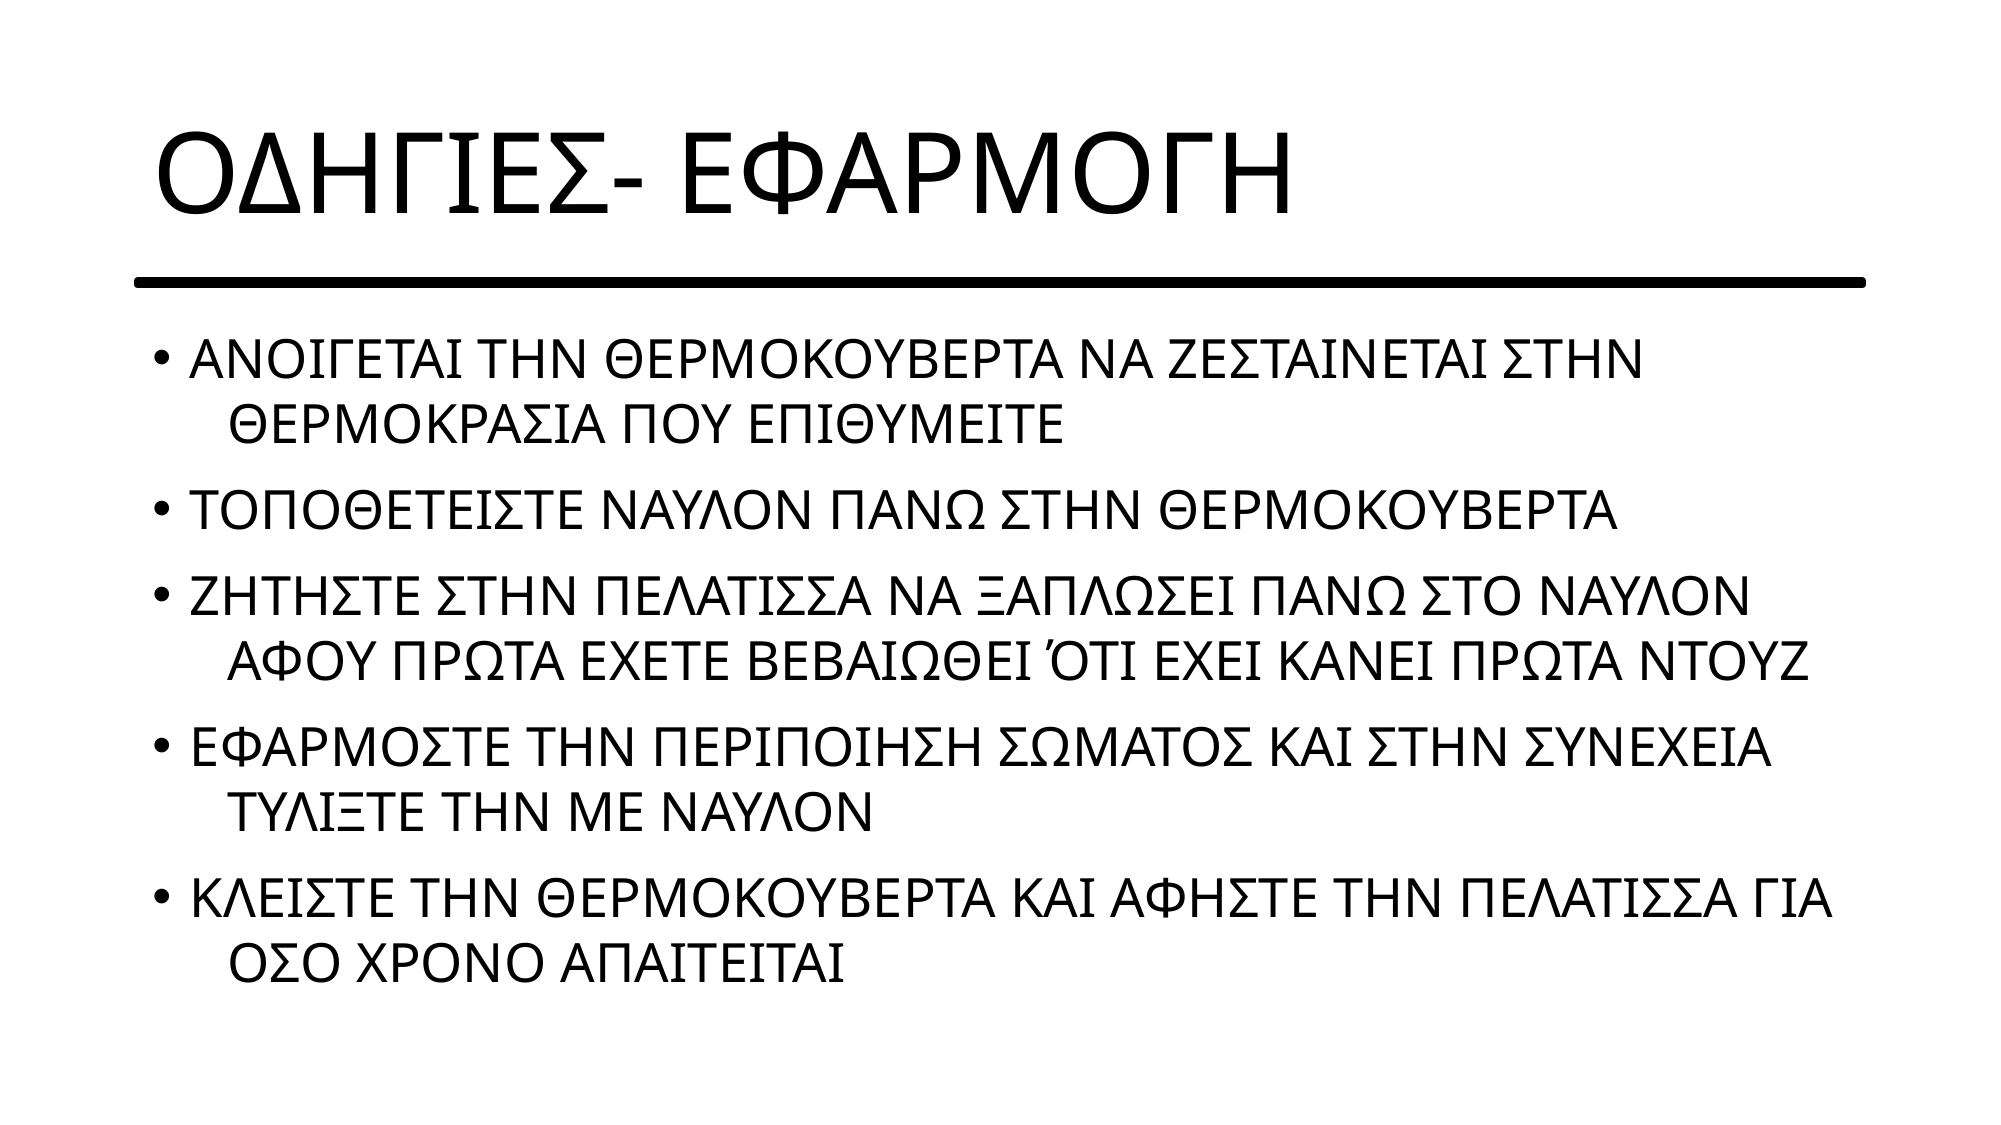

# ΟΔΗΓΙΕΣ- ΕΦΑΡΜΟΓΗ
ΑΝΟΙΓΕΤΑΙ ΤΗΝ ΘΕΡΜΟΚΟΥΒΕΡΤΑ ΝΑ ΖΕΣΤΑΙΝΕΤΑΙ ΣΤΗΝ ΘΕΡΜΟΚΡΑΣΙΑ ΠΟΥ ΕΠΙΘΥΜΕΙΤΕ
ΤΟΠΟΘΕΤΕΙΣΤΕ ΝΑΥΛΟΝ ΠΑΝΩ ΣΤΗΝ ΘΕΡΜΟΚΟΥΒΕΡΤΑ
ΖΗΤΗΣΤΕ ΣΤΗΝ ΠΕΛΑΤΙΣΣΑ ΝΑ ΞΑΠΛΩΣΕΙ ΠΑΝΩ ΣΤΟ ΝΑΥΛΟΝ ΑΦΟΥ ΠΡΩΤΑ ΕΧΕΤΕ ΒΕΒΑΙΩΘΕΙ ΌΤΙ ΕΧΕΙ ΚΑΝΕΙ ΠΡΩΤΑ ΝΤΟΥΖ
ΕΦΑΡΜΟΣΤΕ ΤΗΝ ΠΕΡΙΠΟΙΗΣΗ ΣΩΜΑΤΟΣ ΚΑΙ ΣΤΗΝ ΣΥΝΕΧΕΙΑ ΤΥΛΙΞΤΕ ΤΗΝ ΜΕ ΝΑΥΛΟΝ
ΚΛΕΙΣΤΕ ΤΗΝ ΘΕΡΜΟΚΟΥΒΕΡΤΑ ΚΑΙ ΑΦΗΣΤΕ ΤΗΝ ΠΕΛΑΤΙΣΣΑ ΓΙΑ ΟΣΟ ΧΡΟΝΟ ΑΠΑΙΤΕΙΤΑΙ